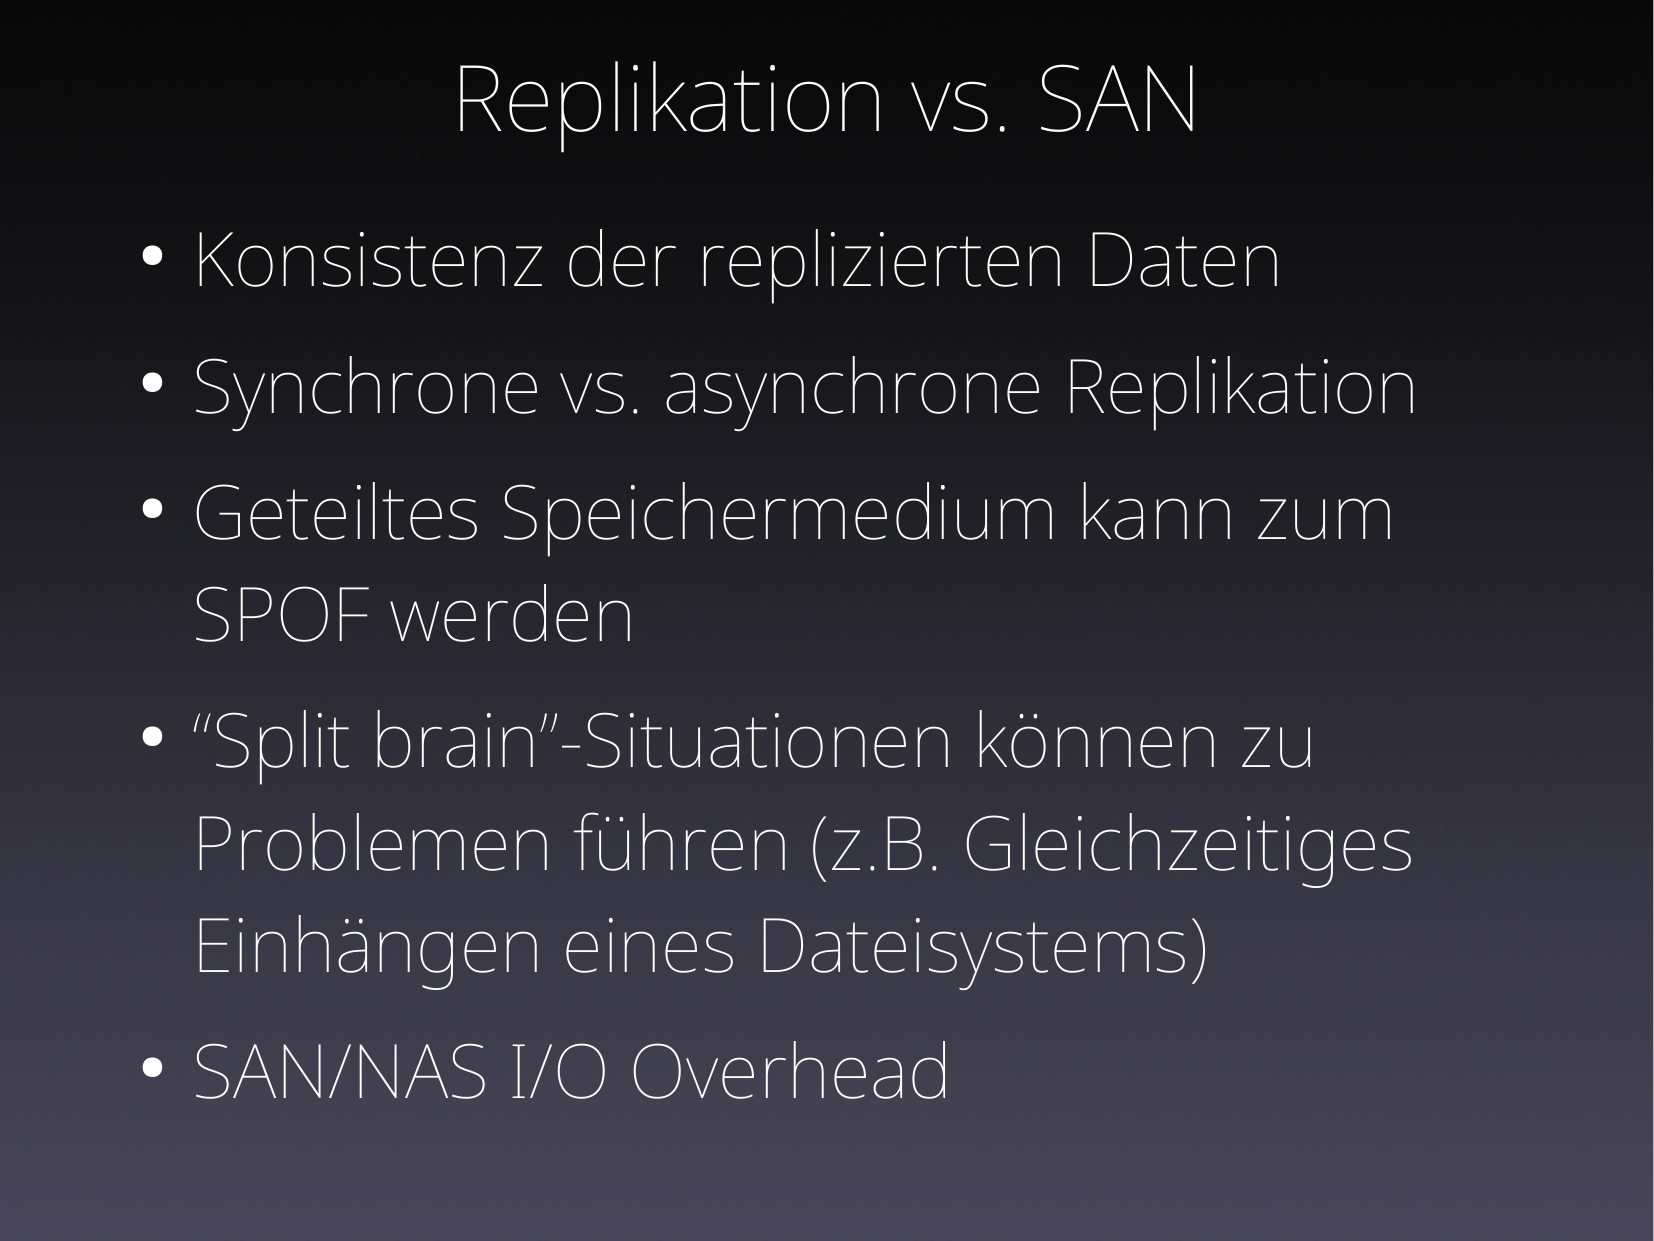

# Replikation vs. SAN
Konsistenz der replizierten Daten
Synchrone vs. asynchrone Replikation
Geteiltes Speichermedium kann zum SPOF werden
“Split brain”-Situationen können zu Problemen führen (z.B. Gleichzeitiges Einhängen eines Dateisystems)
SAN/NAS I/O Overhead